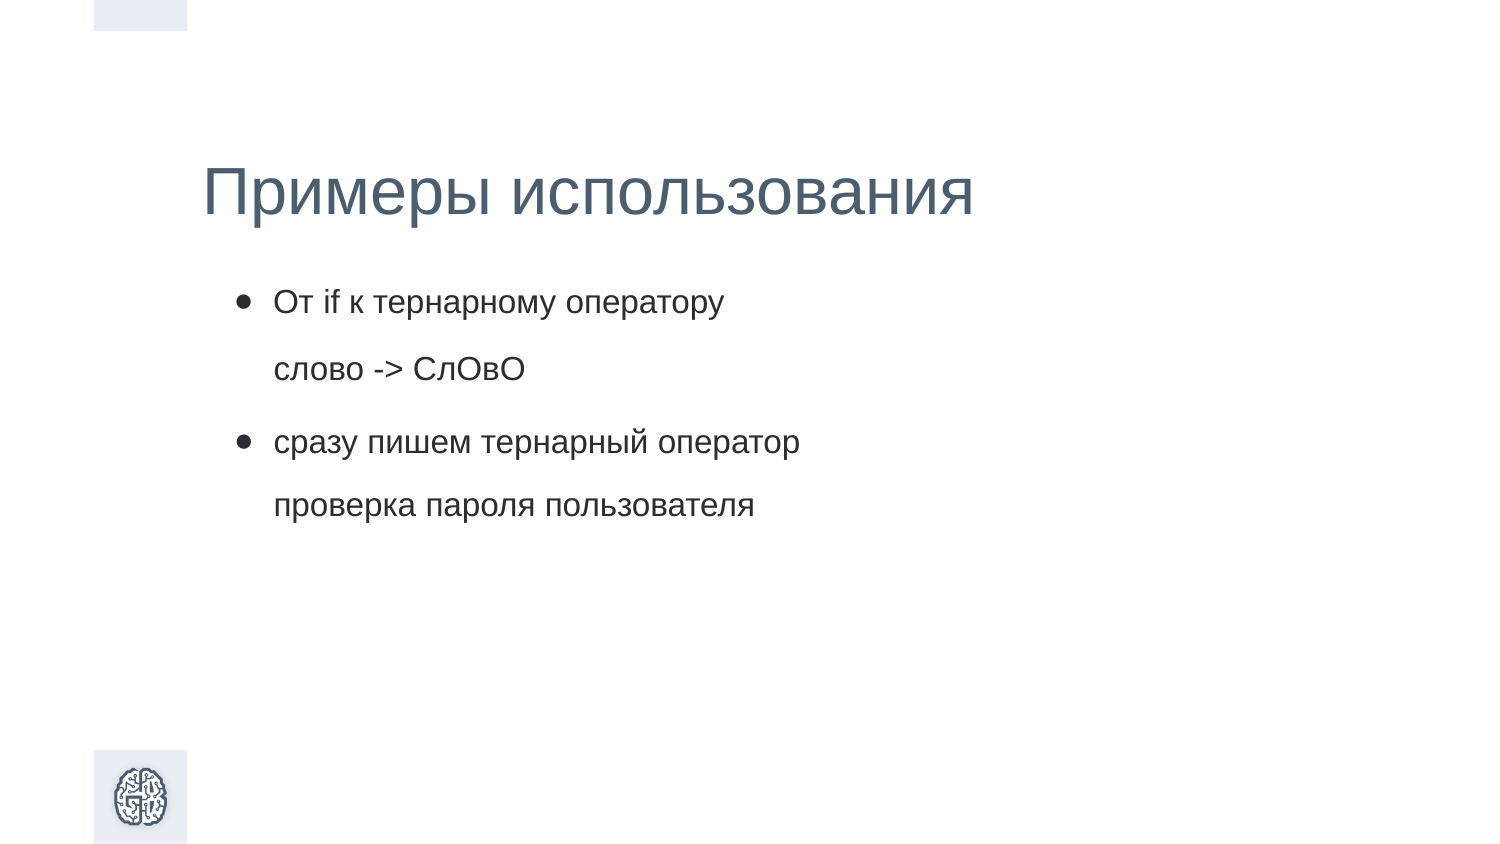

Примеры использования
От if к тернарному оператору
слово -> СлОвО
сразу пишем тернарный оператор
проверка пароля пользователя